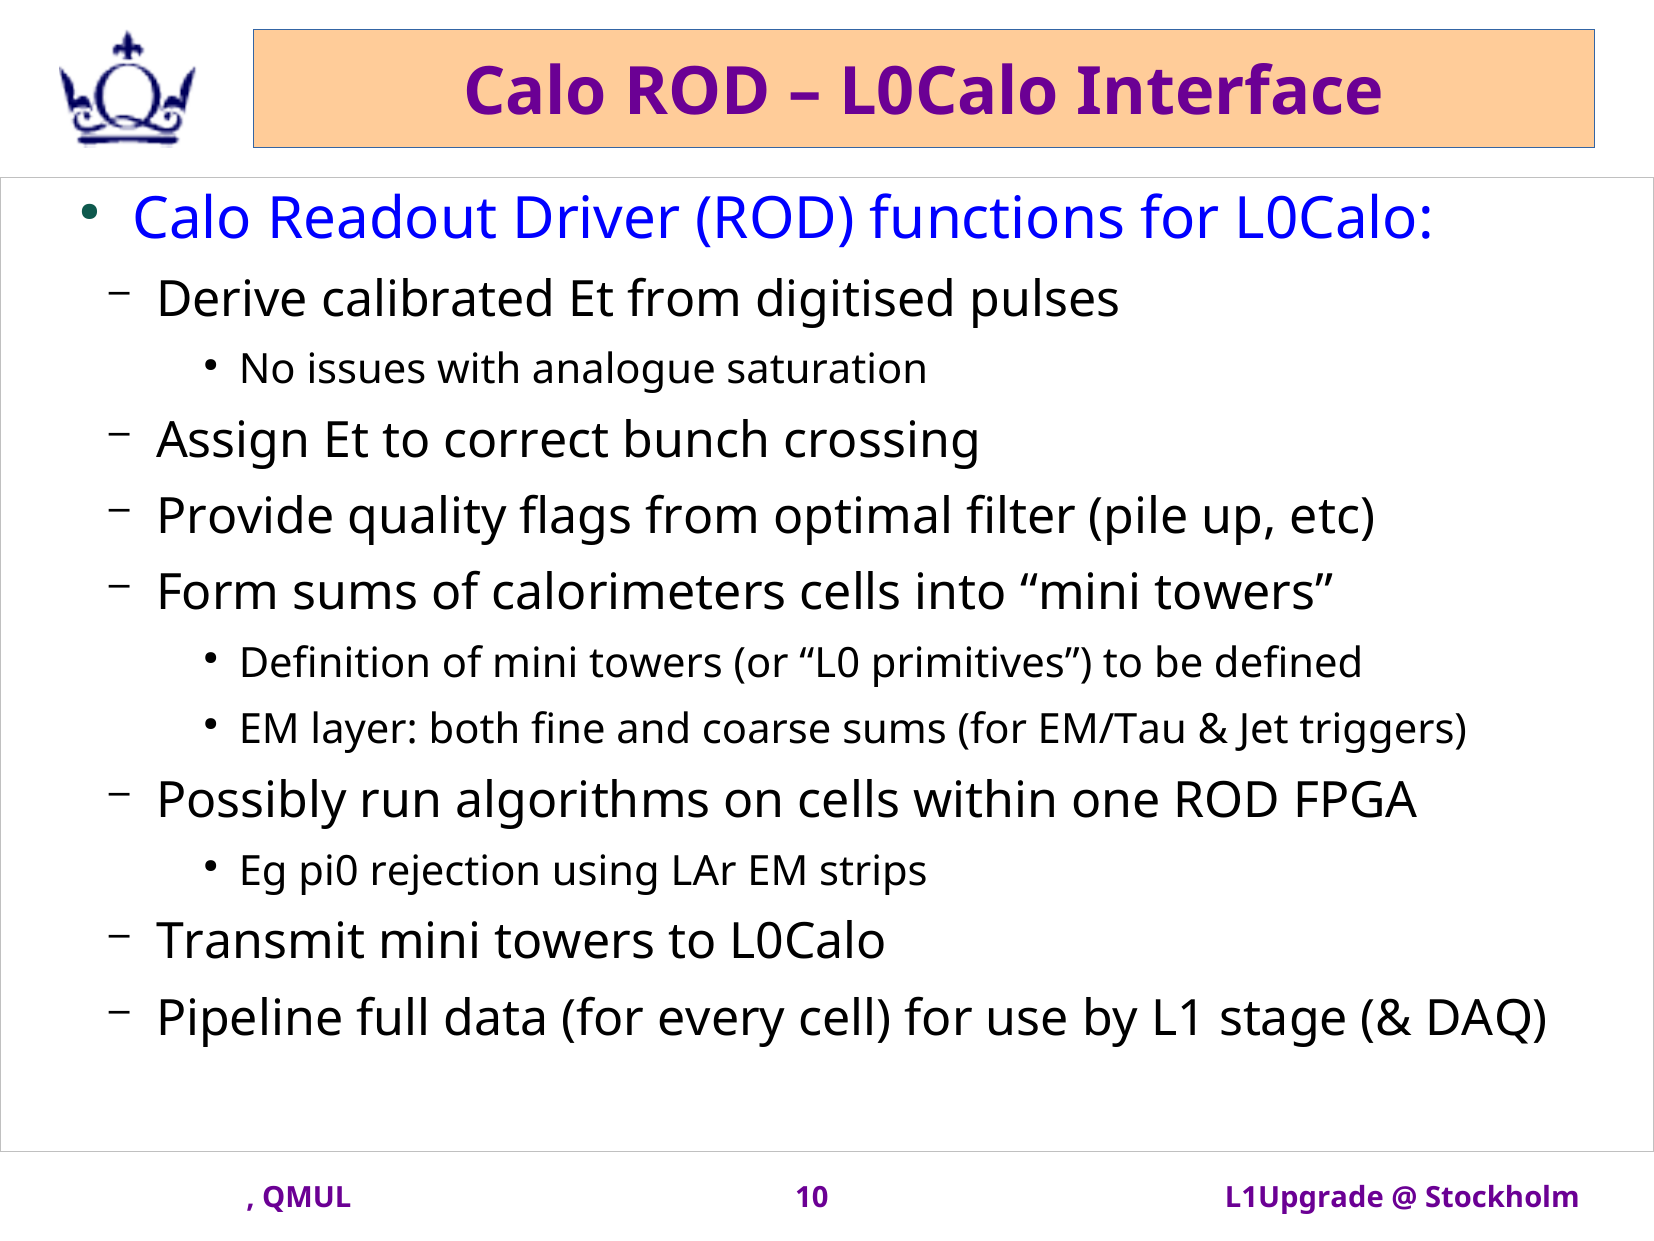

# Calo ROD – L0Calo Interface
Calo Readout Driver (ROD) functions for L0Calo:
Derive calibrated Et from digitised pulses
No issues with analogue saturation
Assign Et to correct bunch crossing
Provide quality flags from optimal filter (pile up, etc)
Form sums of calorimeters cells into “mini towers”
Definition of mini towers (or “L0 primitives”) to be defined
EM layer: both fine and coarse sums (for EM/Tau & Jet triggers)
Possibly run algorithms on cells within one ROD FPGA
Eg pi0 rejection using LAr EM strips
Transmit mini towers to L0Calo
Pipeline full data (for every cell) for use by L1 stage (& DAQ)